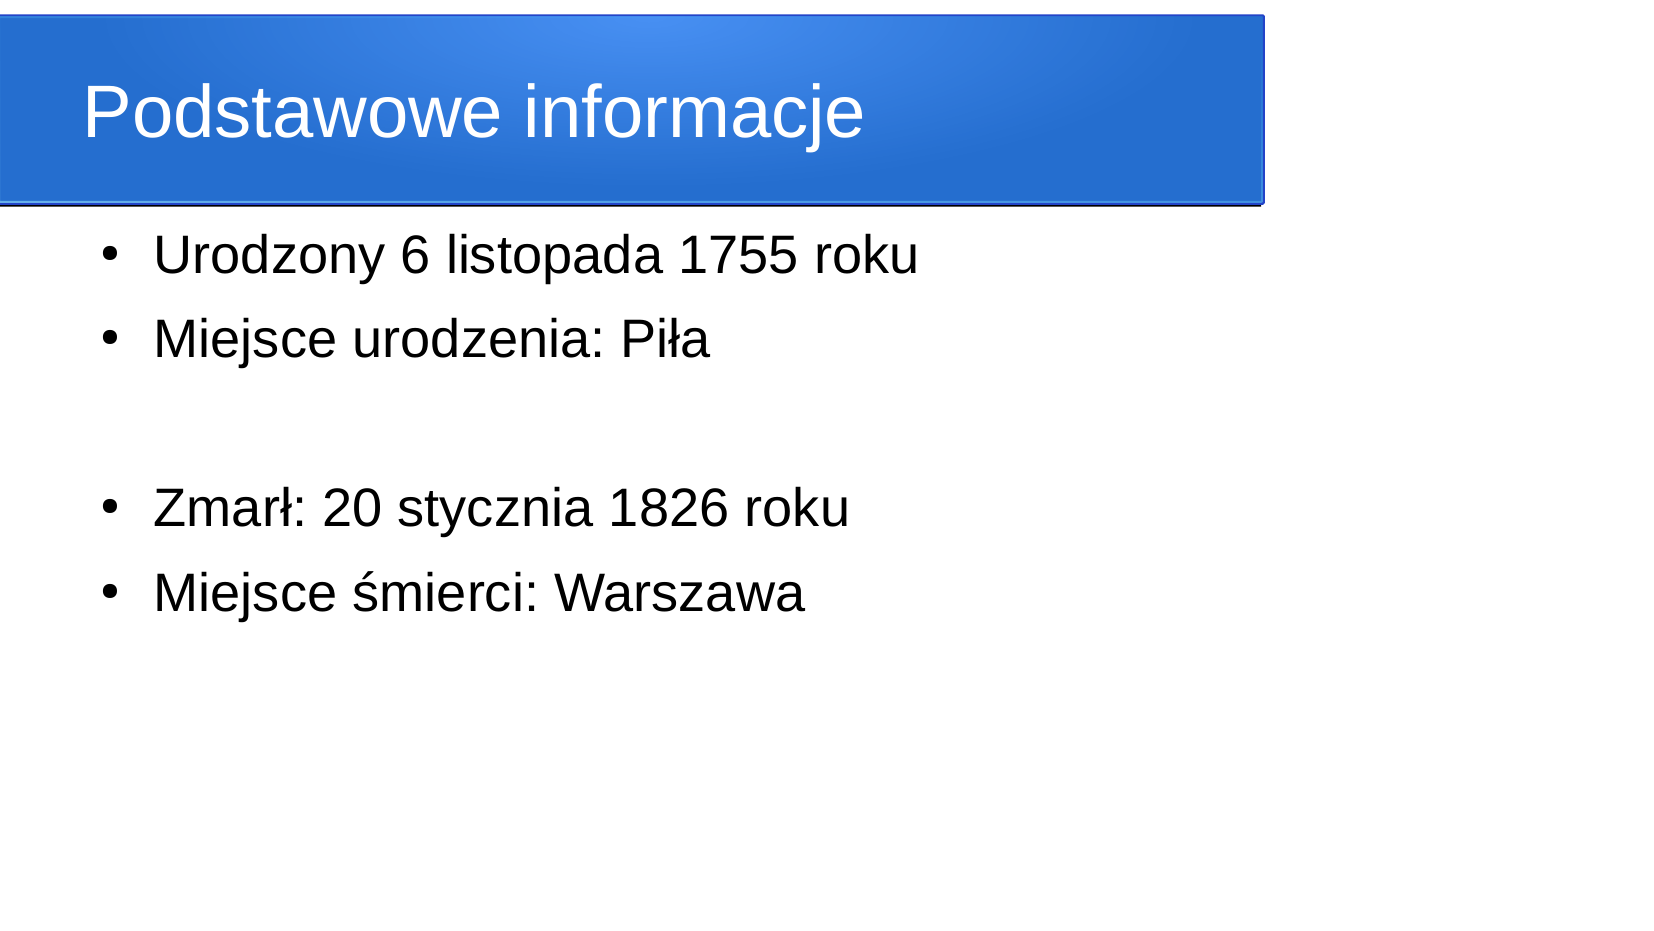

# Podstawowe informacje
Urodzony 6 listopada 1755 roku
Miejsce urodzenia: Piła
Zmarł: 20 stycznia 1826 roku
Miejsce śmierci: Warszawa